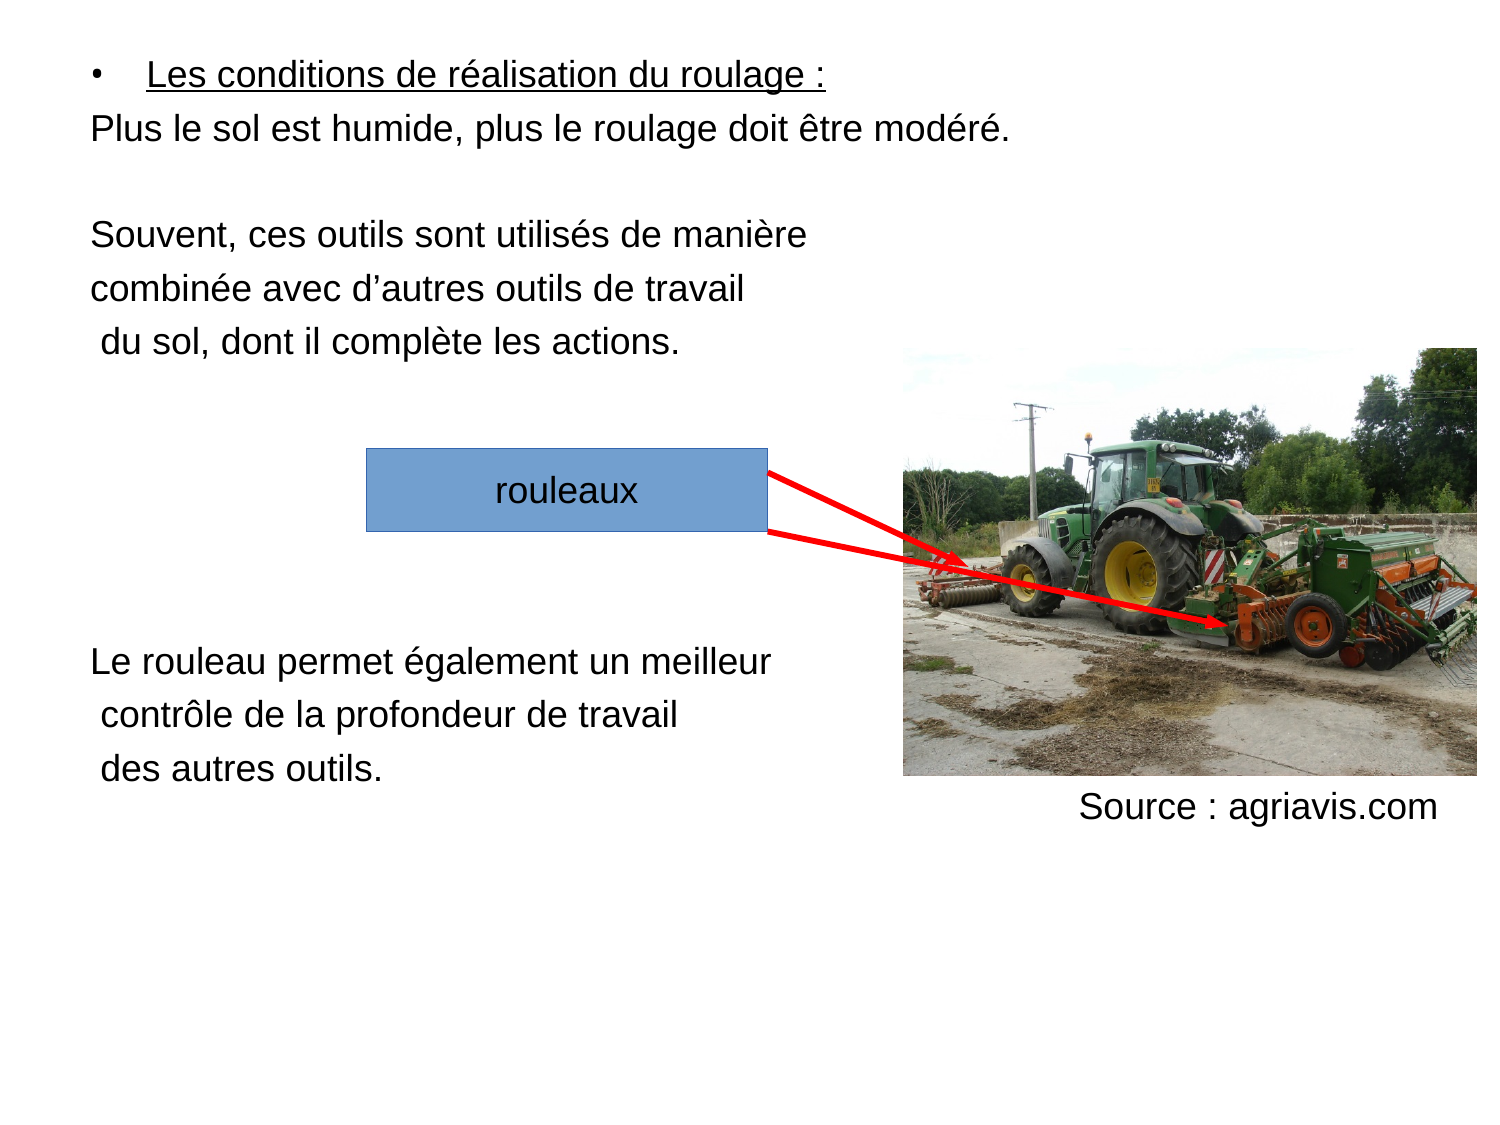

# Les conditions de réalisation du roulage :
Plus le sol est humide, plus le roulage doit être modéré.
Souvent, ces outils sont utilisés de manière
combinée avec d’autres outils de travail
 du sol, dont il complète les actions.
Le rouleau permet également un meilleur
 contrôle de la profondeur de travail
 des autres outils.
rouleaux
Source : agriavis.com